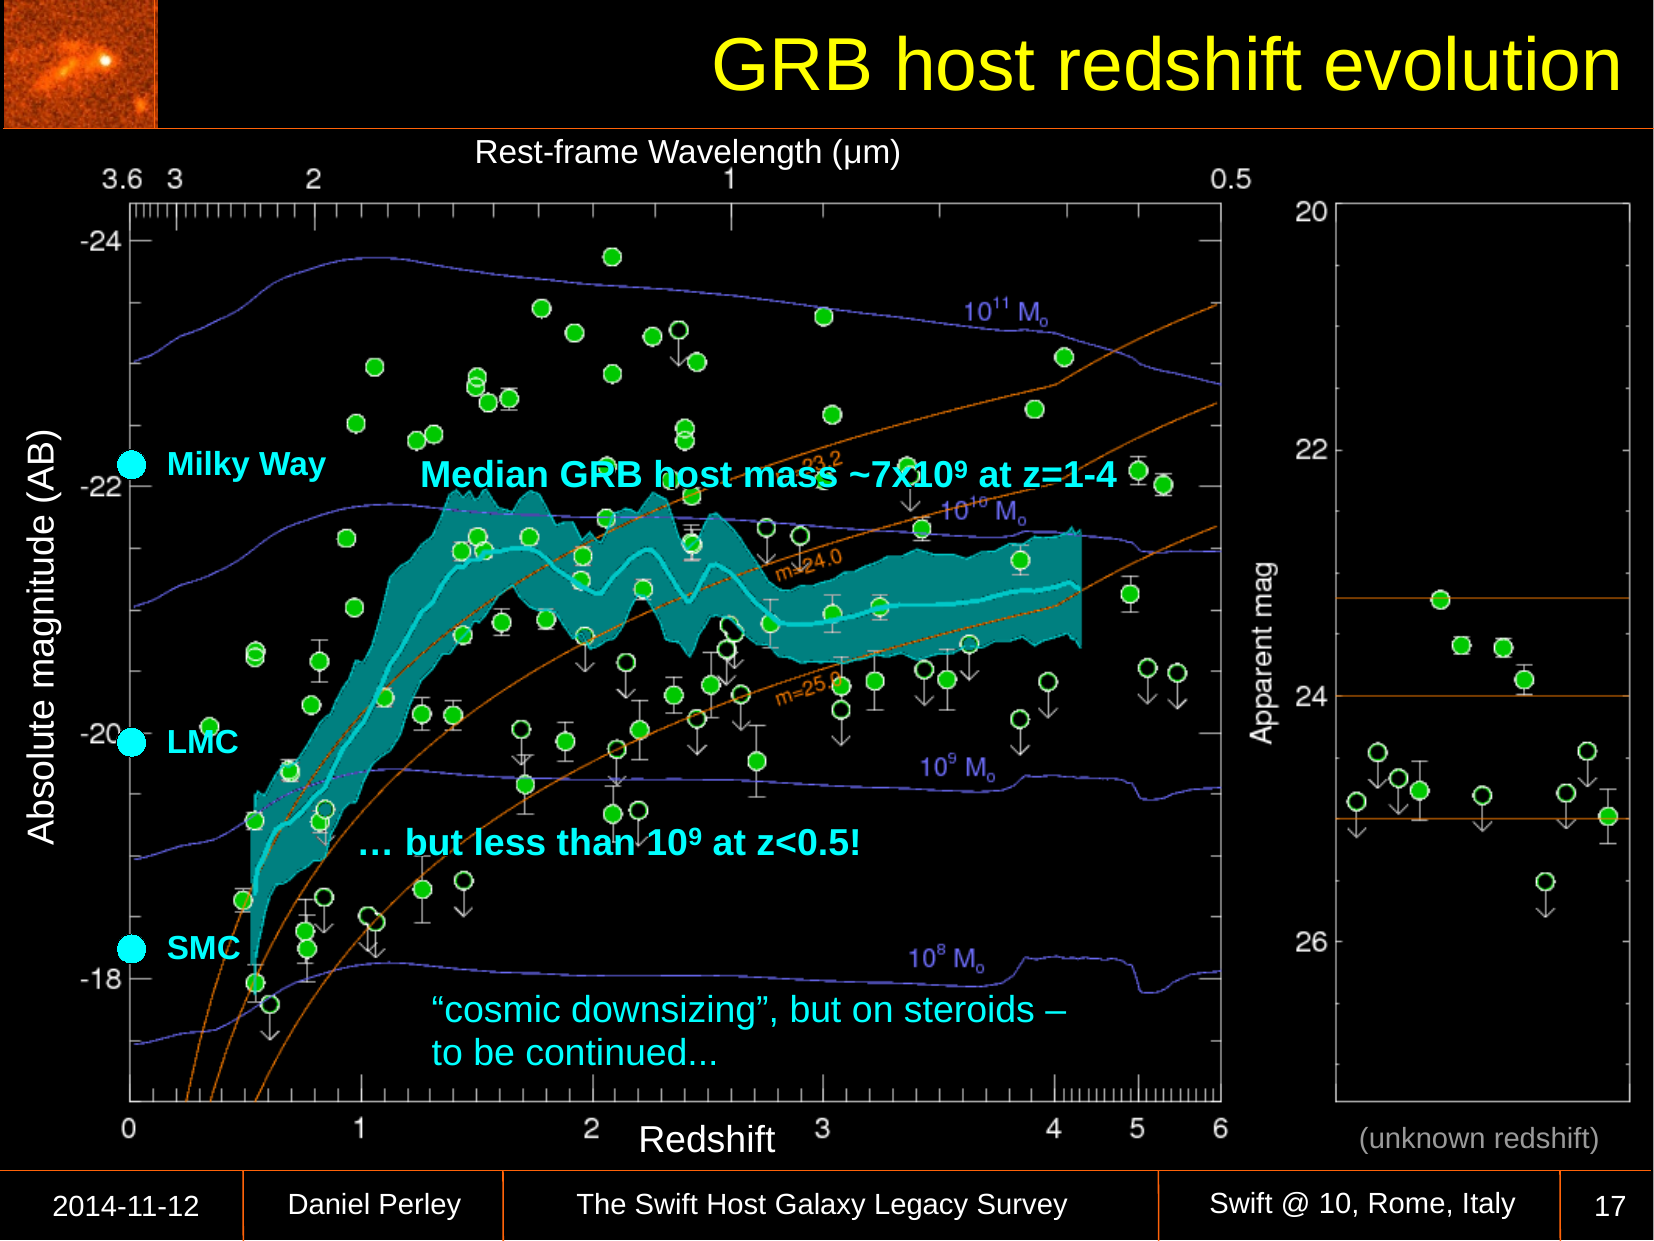

# GRB host redshift evolution
Rest-frame Wavelength (μm)
Milky Way
Median GRB host mass ~7x109 at z=1-4
Absolute magnitude (AB)
LMC
… but less than 109 at z<0.5!
SMC
“cosmic downsizing”, but on steroids –
to be continued...
Redshift
(unknown redshift)
2014-11-12
17